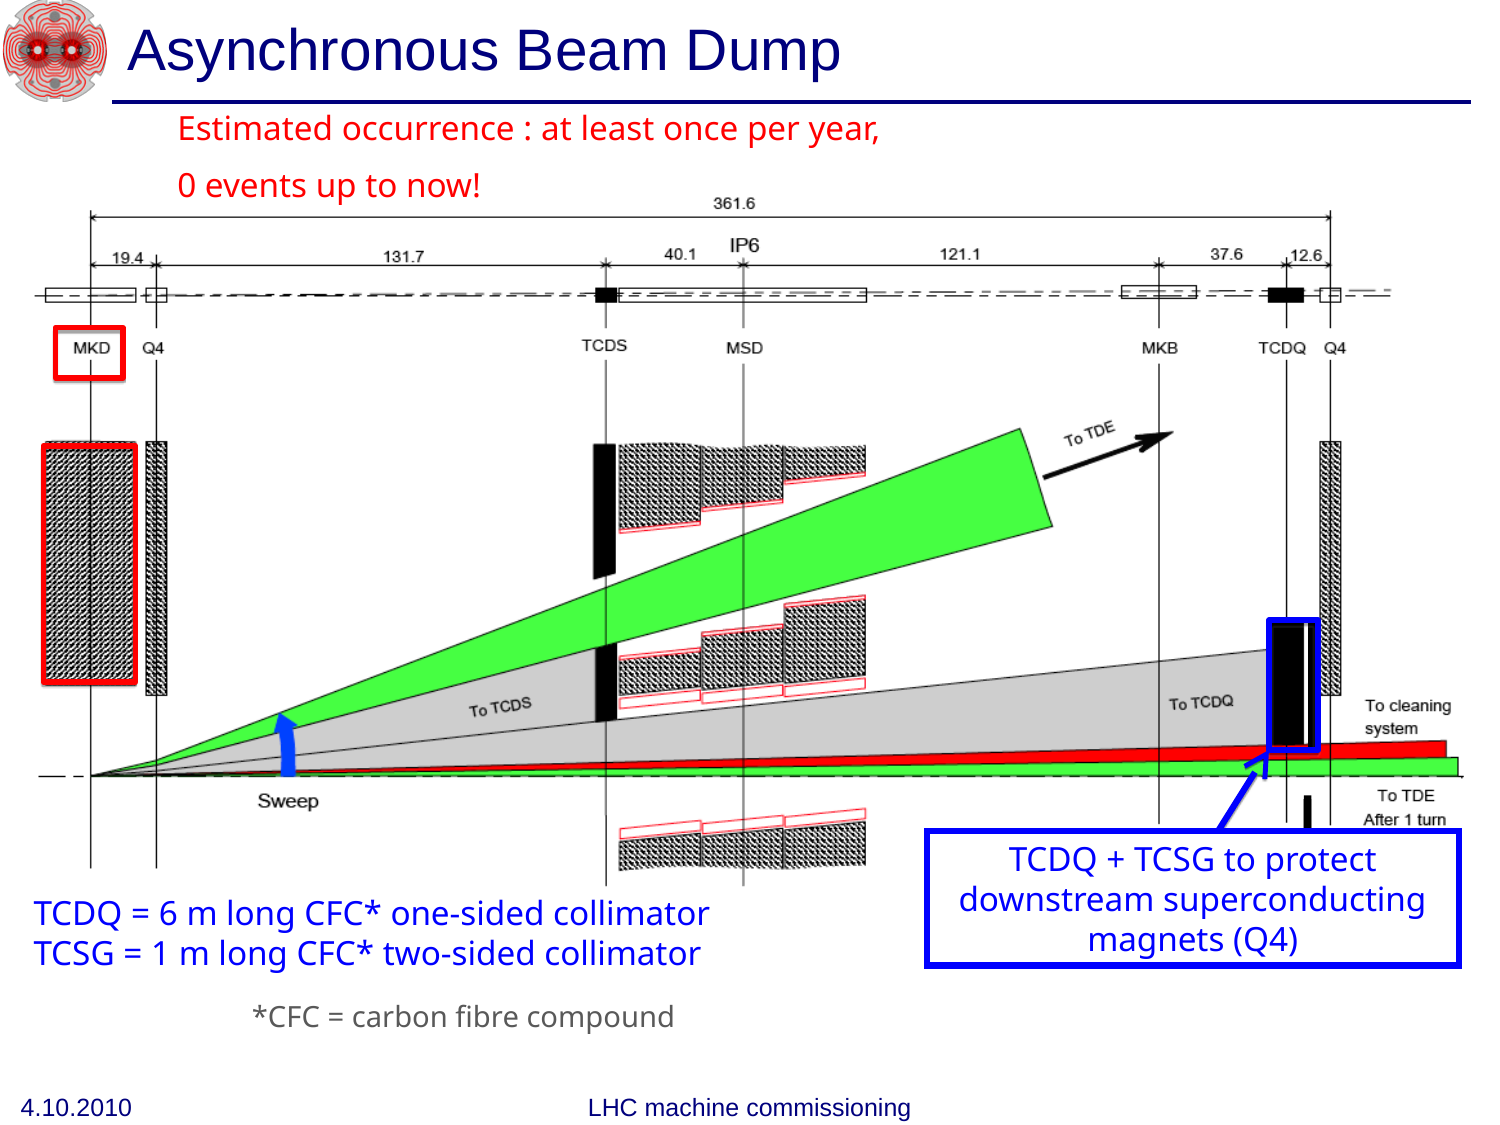

# Asynchronous Beam Dump
Estimated occurrence : at least once per year,
0 events up to now!
TCDQ + TCSG to protect downstream superconducting magnets (Q4)
TCSG
TCDQ = 6 m long CFC* one-sided collimator
TCSG = 1 m long CFC* two-sided collimator
*CFC = carbon fibre compound
4.10.2010
LHC machine commissioning